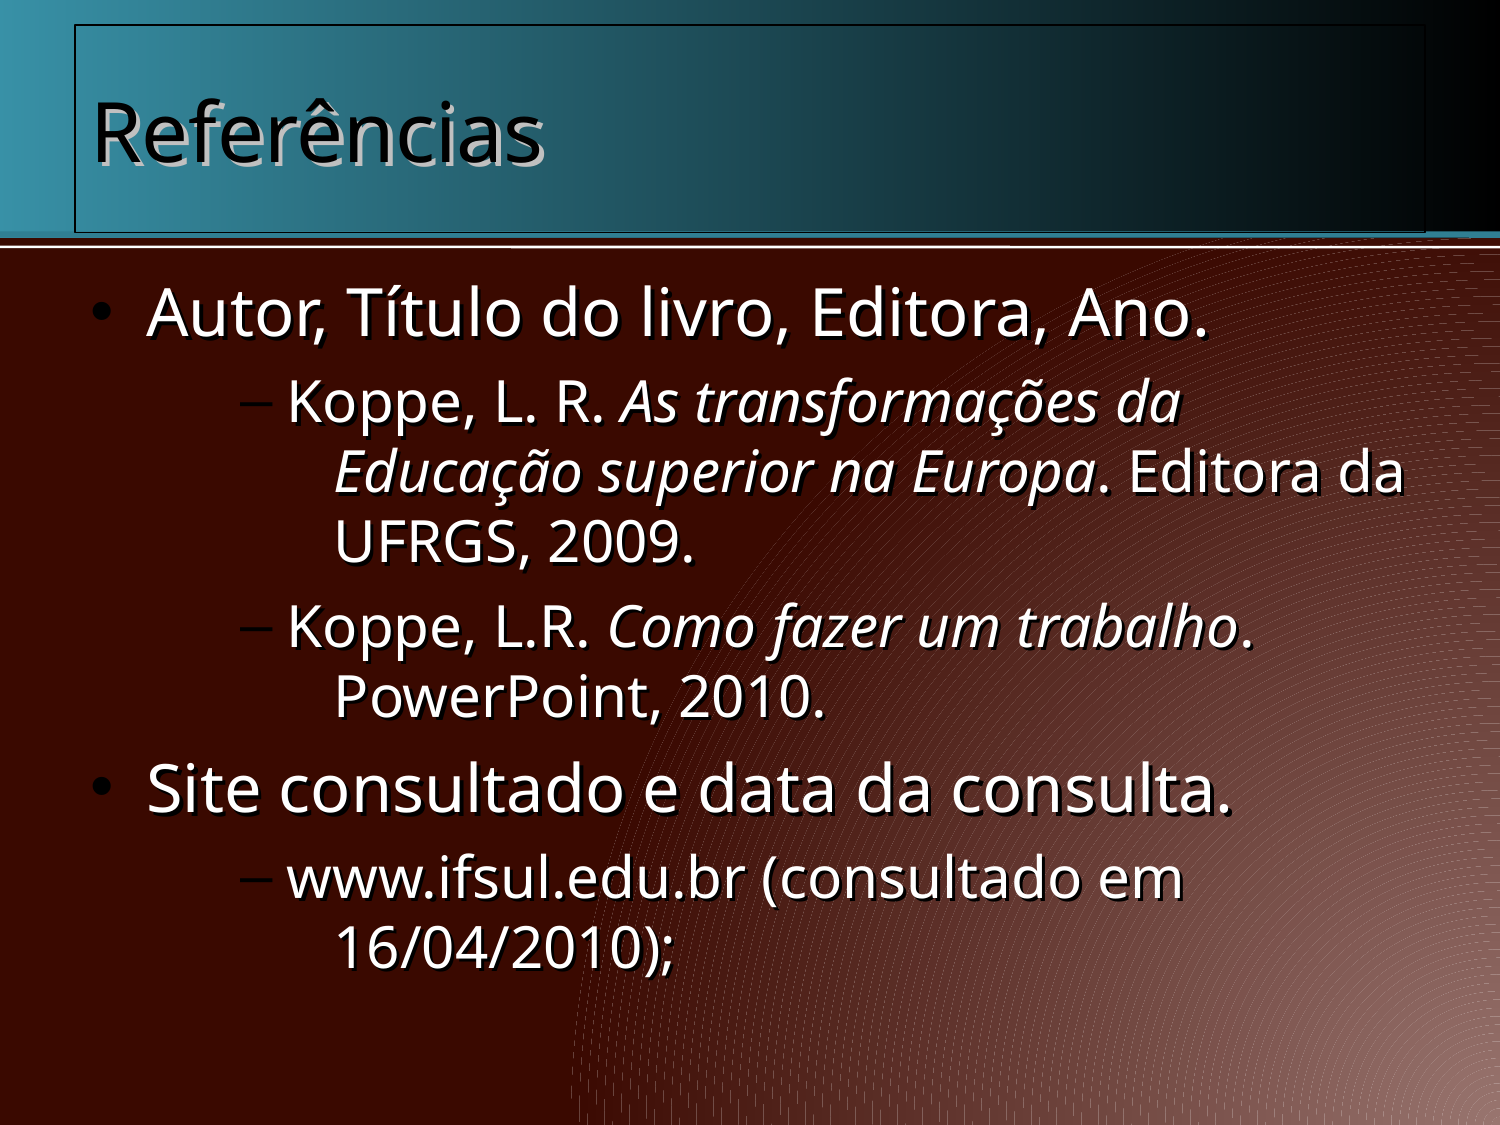

Referências
# Autor, Título do livro, Editora, Ano.
Koppe, L. R. As transformações da Educação superior na Europa. Editora da UFRGS, 2009.
Koppe, L.R. Como fazer um trabalho. PowerPoint, 2010.
Site consultado e data da consulta.
www.ifsul.edu.br (consultado em 16/04/2010);